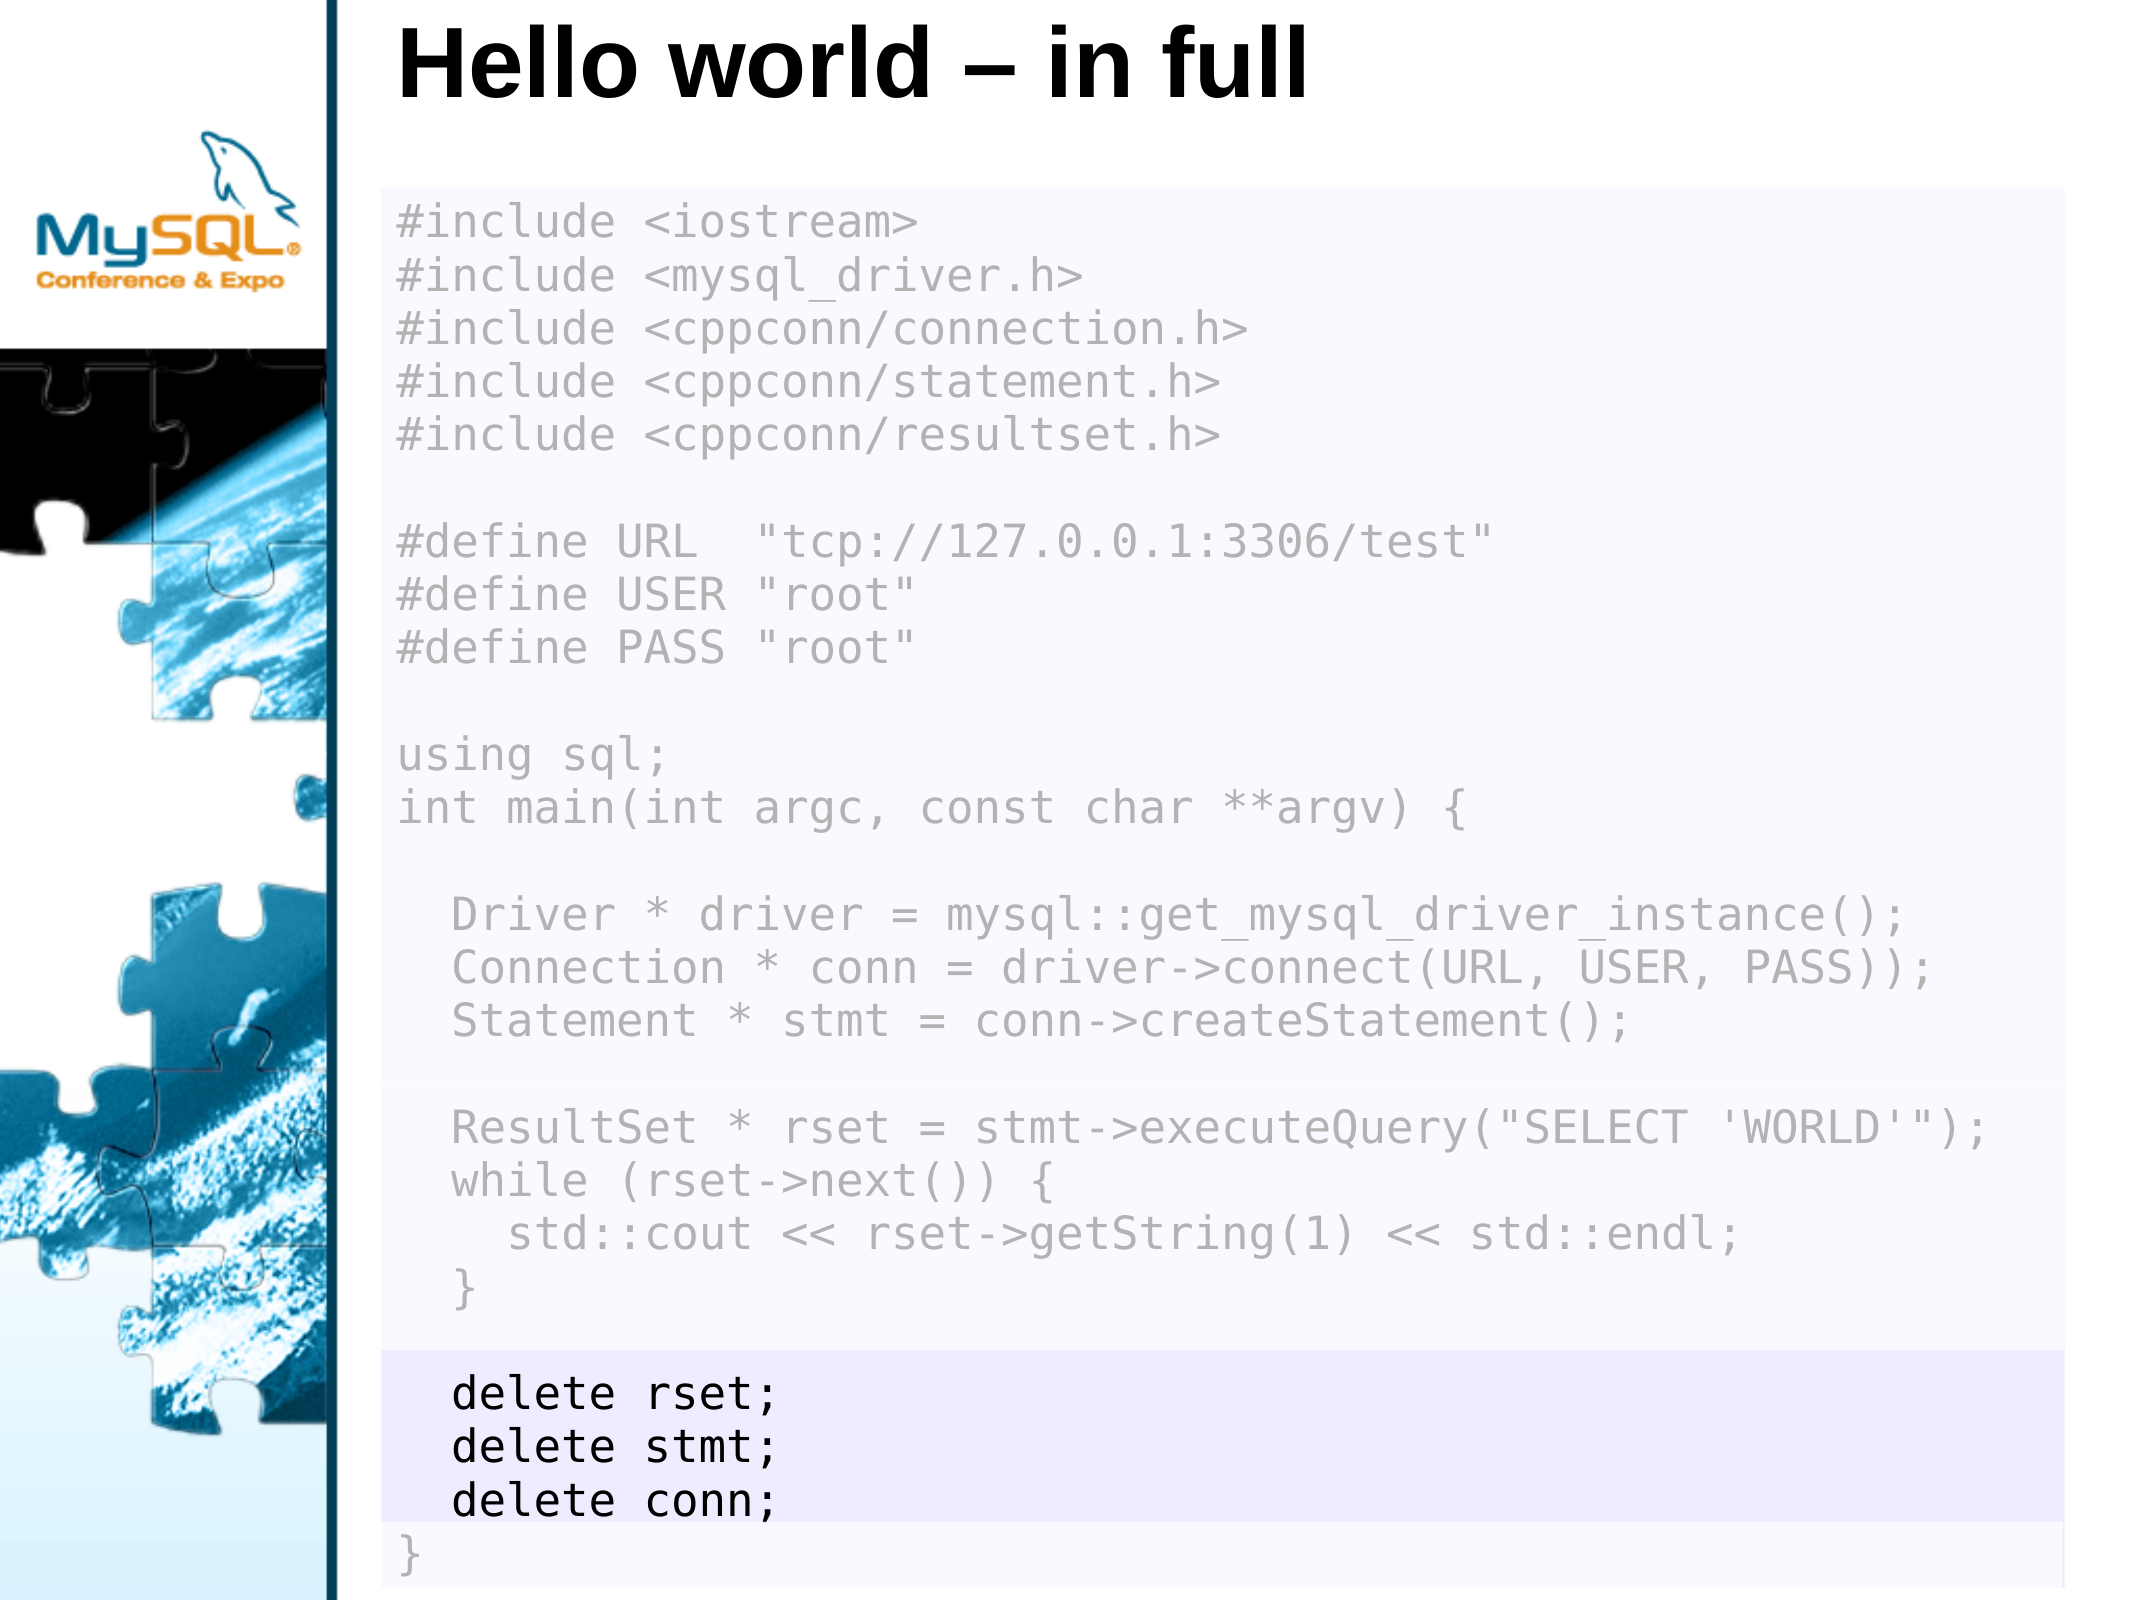

Hello world – in full
#include <iostream>
#include <mysql_driver.h>
#include <cppconn/connection.h>
#include <cppconn/statement.h>
#include <cppconn/resultset.h>
#define URL "tcp://127.0.0.1:3306/test"
#define USER "root"
#define PASS "root"
using sql;
int main(int argc, const char **argv) {
 Driver * driver = mysql::get_mysql_driver_instance();
 Connection * conn = driver->connect(URL, USER, PASS));
 Statement * stmt = conn->createStatement();
 ResultSet * rset = stmt->executeQuery("SELECT 'WORLD'");
 while (rset->next()) {
 std::cout << rset->getString(1) << std::endl;
 }
 delete rset;
 delete stmt;
 delete conn;
}